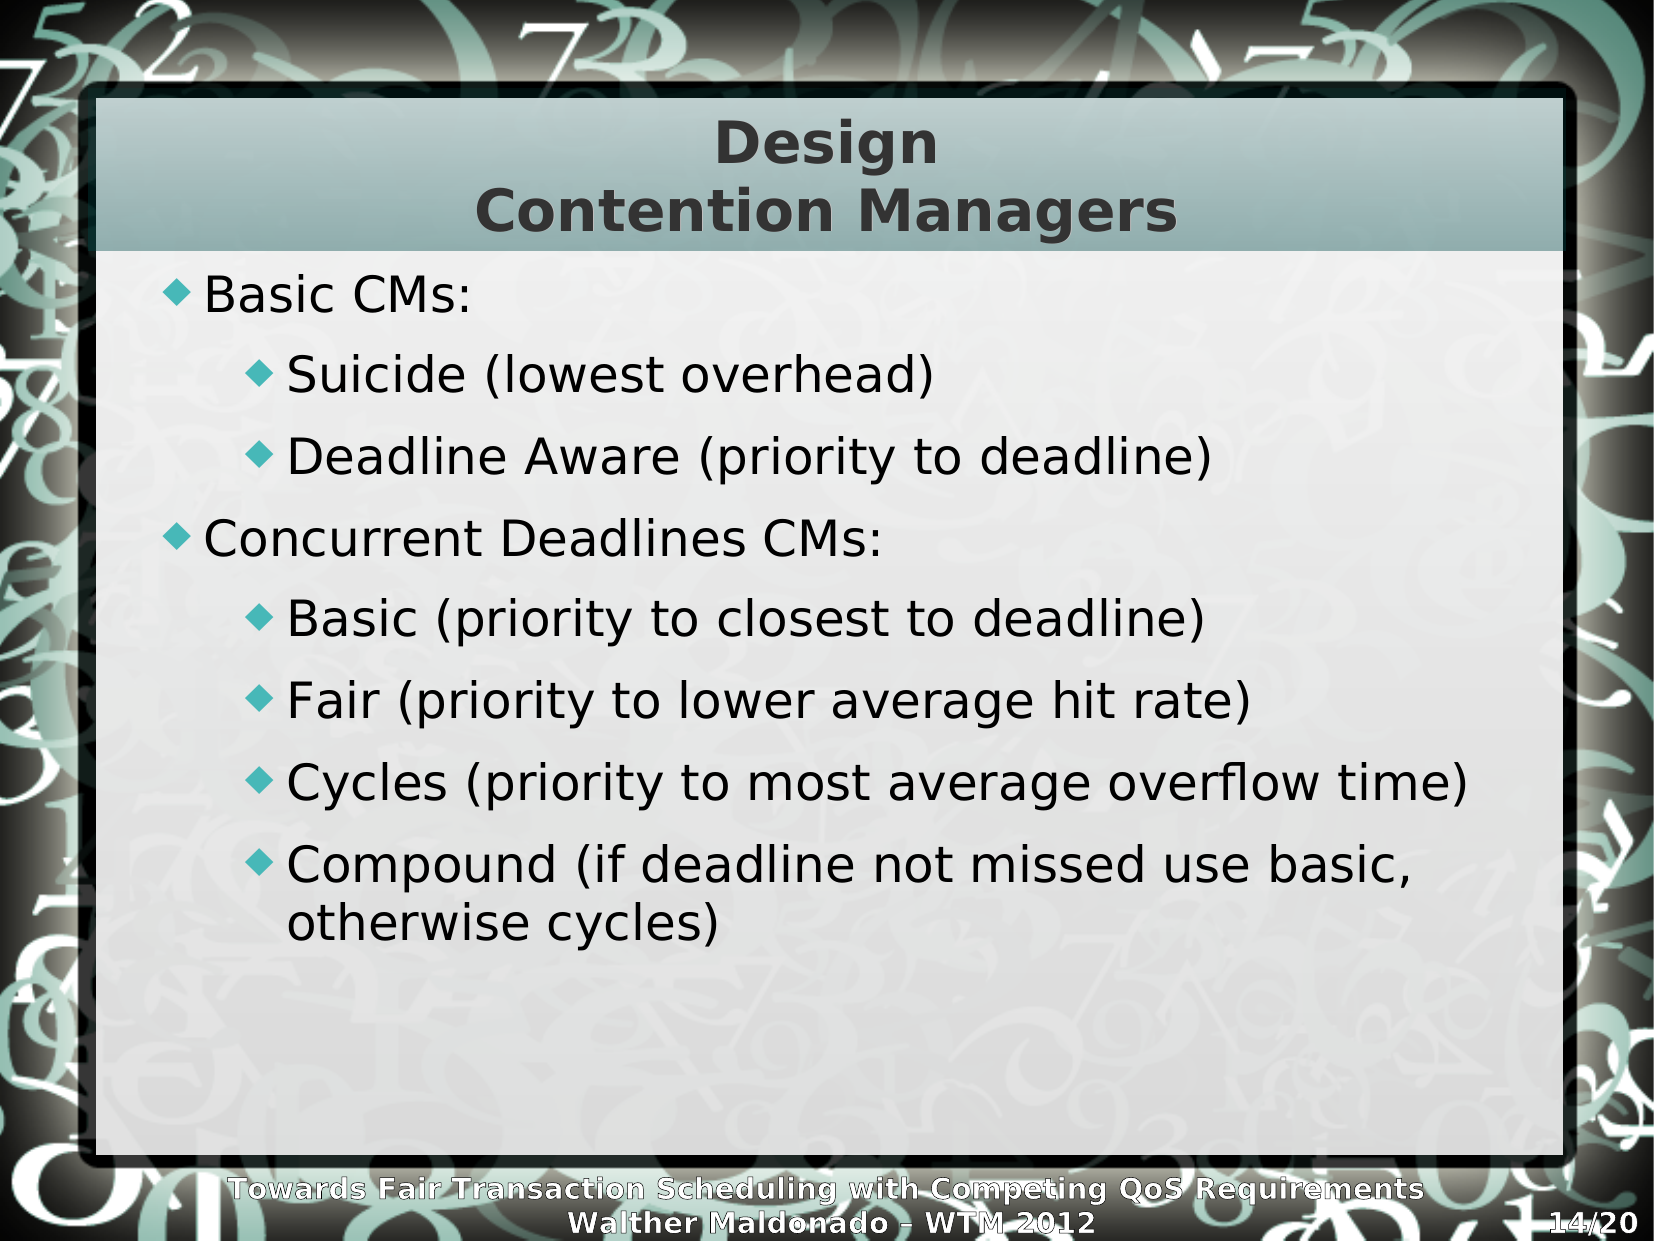

# Design Contention Managers
Basic CMs:
Suicide (lowest overhead)
Deadline Aware (priority to deadline)
Concurrent Deadlines CMs:
Basic (priority to closest to deadline)
Fair (priority to lower average hit rate)
Cycles (priority to most average overflow time)
Compound (if deadline not missed use basic, otherwise cycles)
14